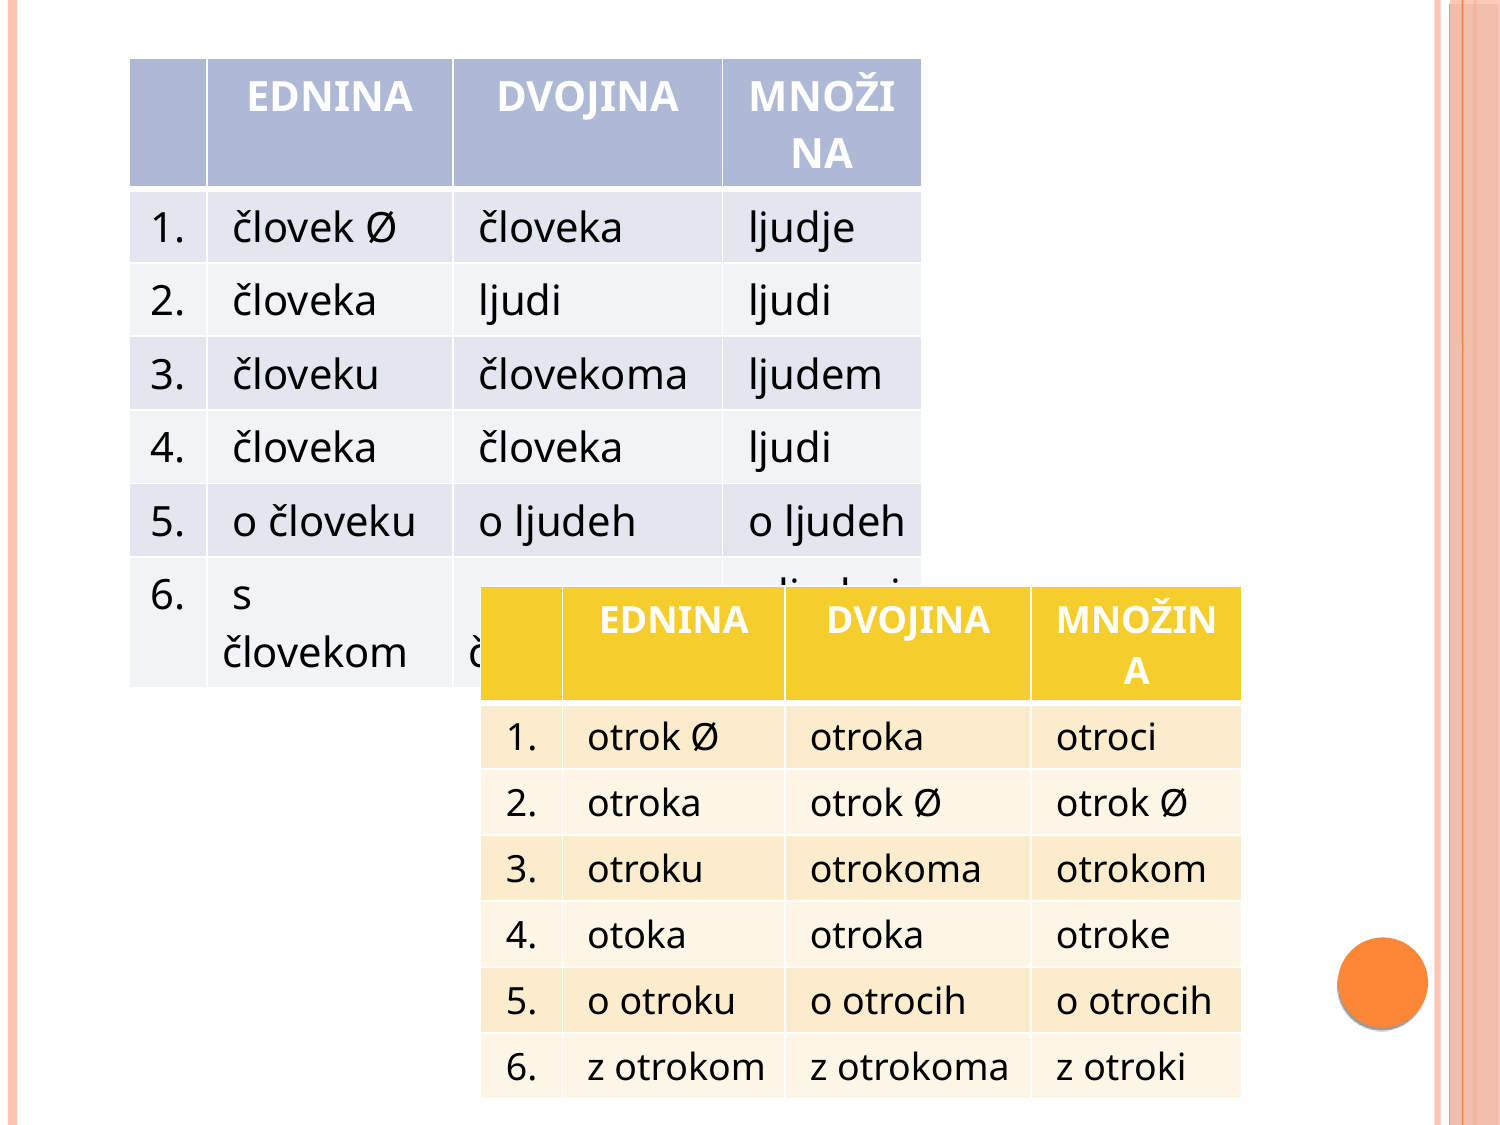

| | EDNINA | DVOJINA | MNOŽINA |
| --- | --- | --- | --- |
| 1. | človek Ø | človeka | ljudje |
| 2. | človeka | ljudi | ljudi |
| 3. | človeku | človekoma | ljudem |
| 4. | človeka | človeka | ljudi |
| 5. | o človeku | o ljudeh | o ljudeh |
| 6. | s človekom | s človekoma | z ljudmi |
| | EDNINA | DVOJINA | MNOŽINA |
| --- | --- | --- | --- |
| 1. | otrok Ø | otroka | otroci |
| 2. | otroka | otrok Ø | otrok Ø |
| 3. | otroku | otrokoma | otrokom |
| 4. | otoka | otroka | otroke |
| 5. | o otroku | o otrocih | o otrocih |
| 6. | z otrokom | z otrokoma | z otroki |